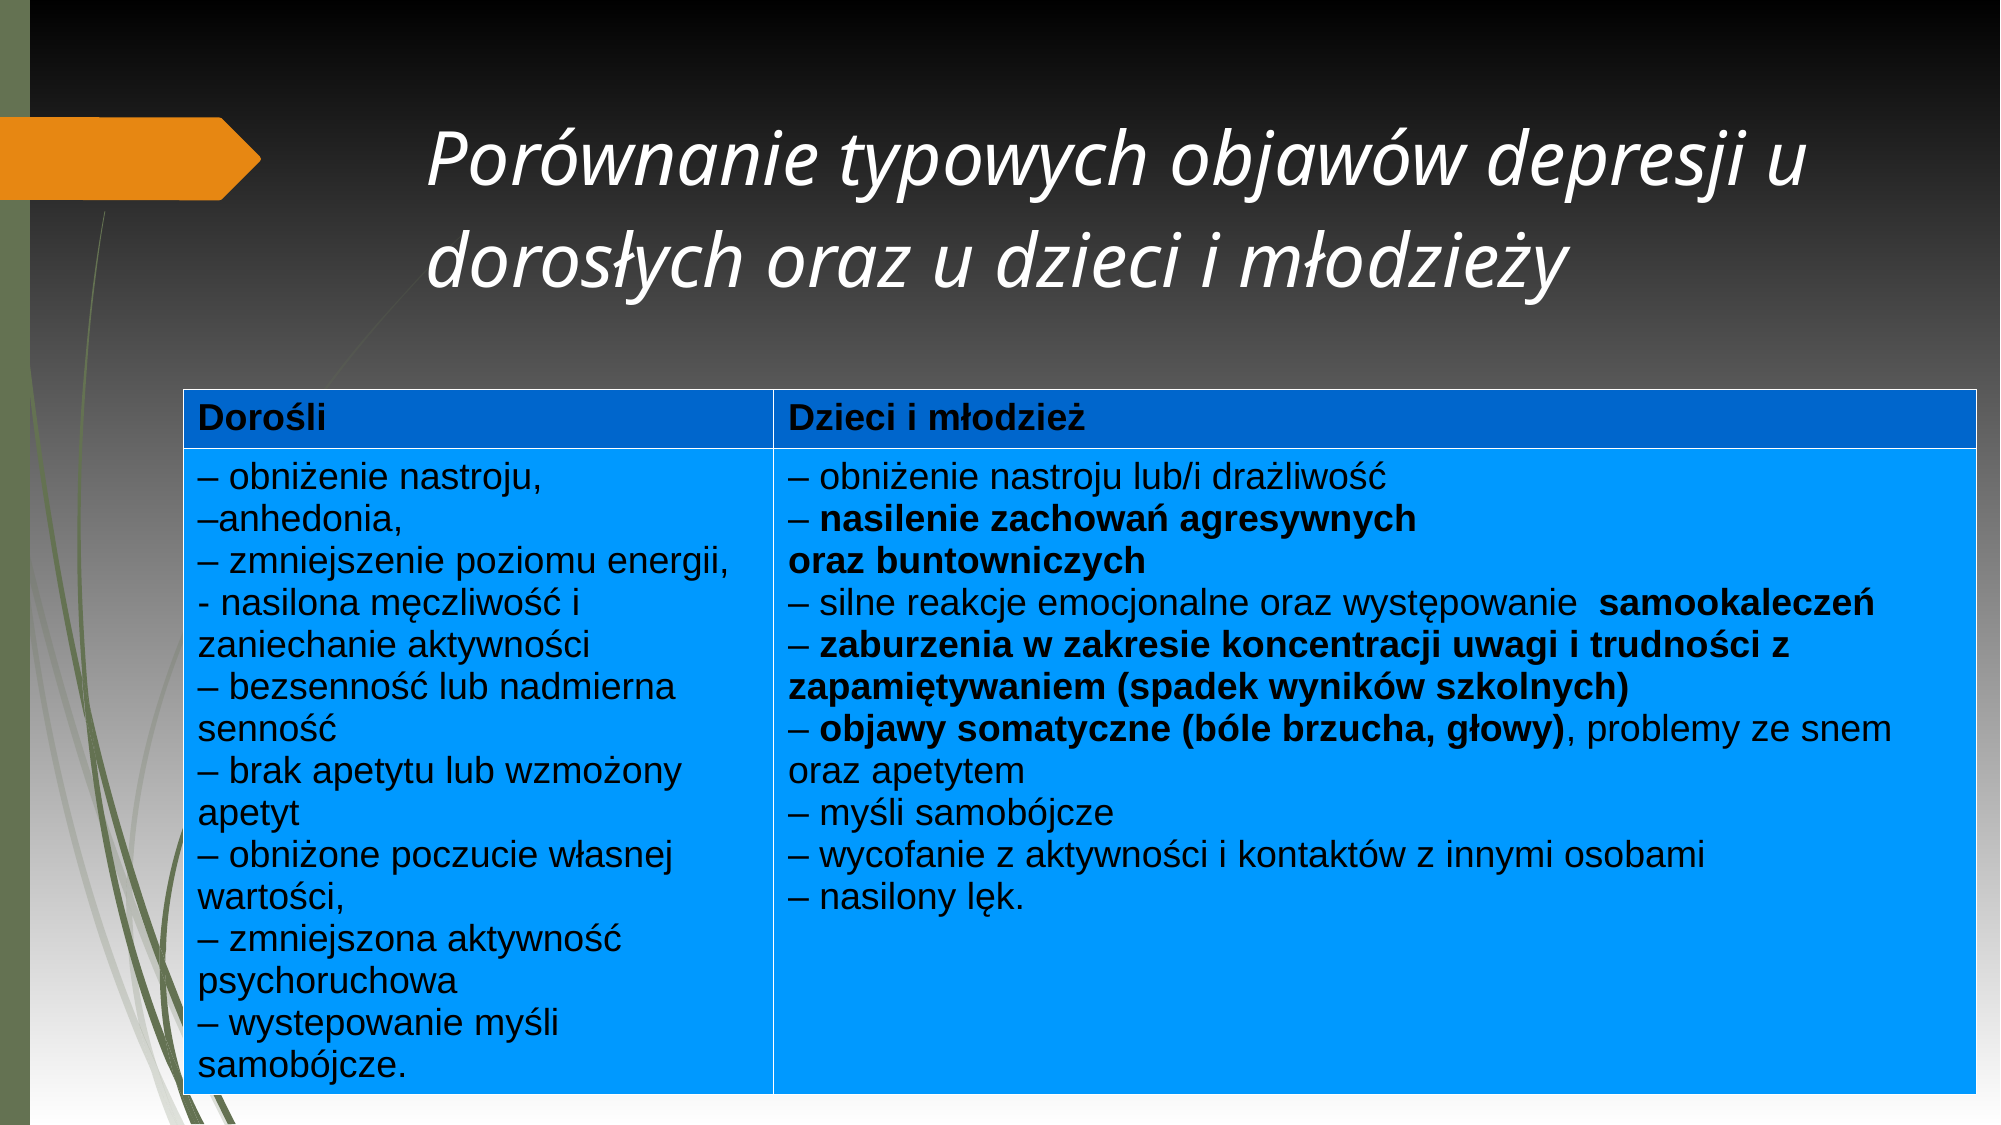

# Porównanie typowych objawów depresji u dorosłych oraz u dzieci i młodzieży
| Dorośli | Dzieci i młodzież |
| --- | --- |
| – obniżenie nastroju, –anhedonia, – zmniejszenie poziomu energii, - nasilona męczliwość i zaniechanie aktywności – bezsenność lub nadmierna senność – brak apetytu lub wzmożony apetyt – obniżone poczucie własnej wartości, – zmniejszona aktywność psychoruchowa – wystepowanie myśli samobójcze. | – obniżenie nastroju lub/i drażliwość – nasilenie zachowań agresywnych oraz buntowniczych – silne reakcje emocjonalne oraz występowanie samookaleczeń – zaburzenia w zakresie koncentracji uwagi i trudności z zapamiętywaniem (spadek wyników szkolnych) – objawy somatyczne (bóle brzucha, głowy), problemy ze snem oraz apetytem – myśli samobójcze – wycofanie z aktywności i kontaktów z innymi osobami – nasilony lęk. |